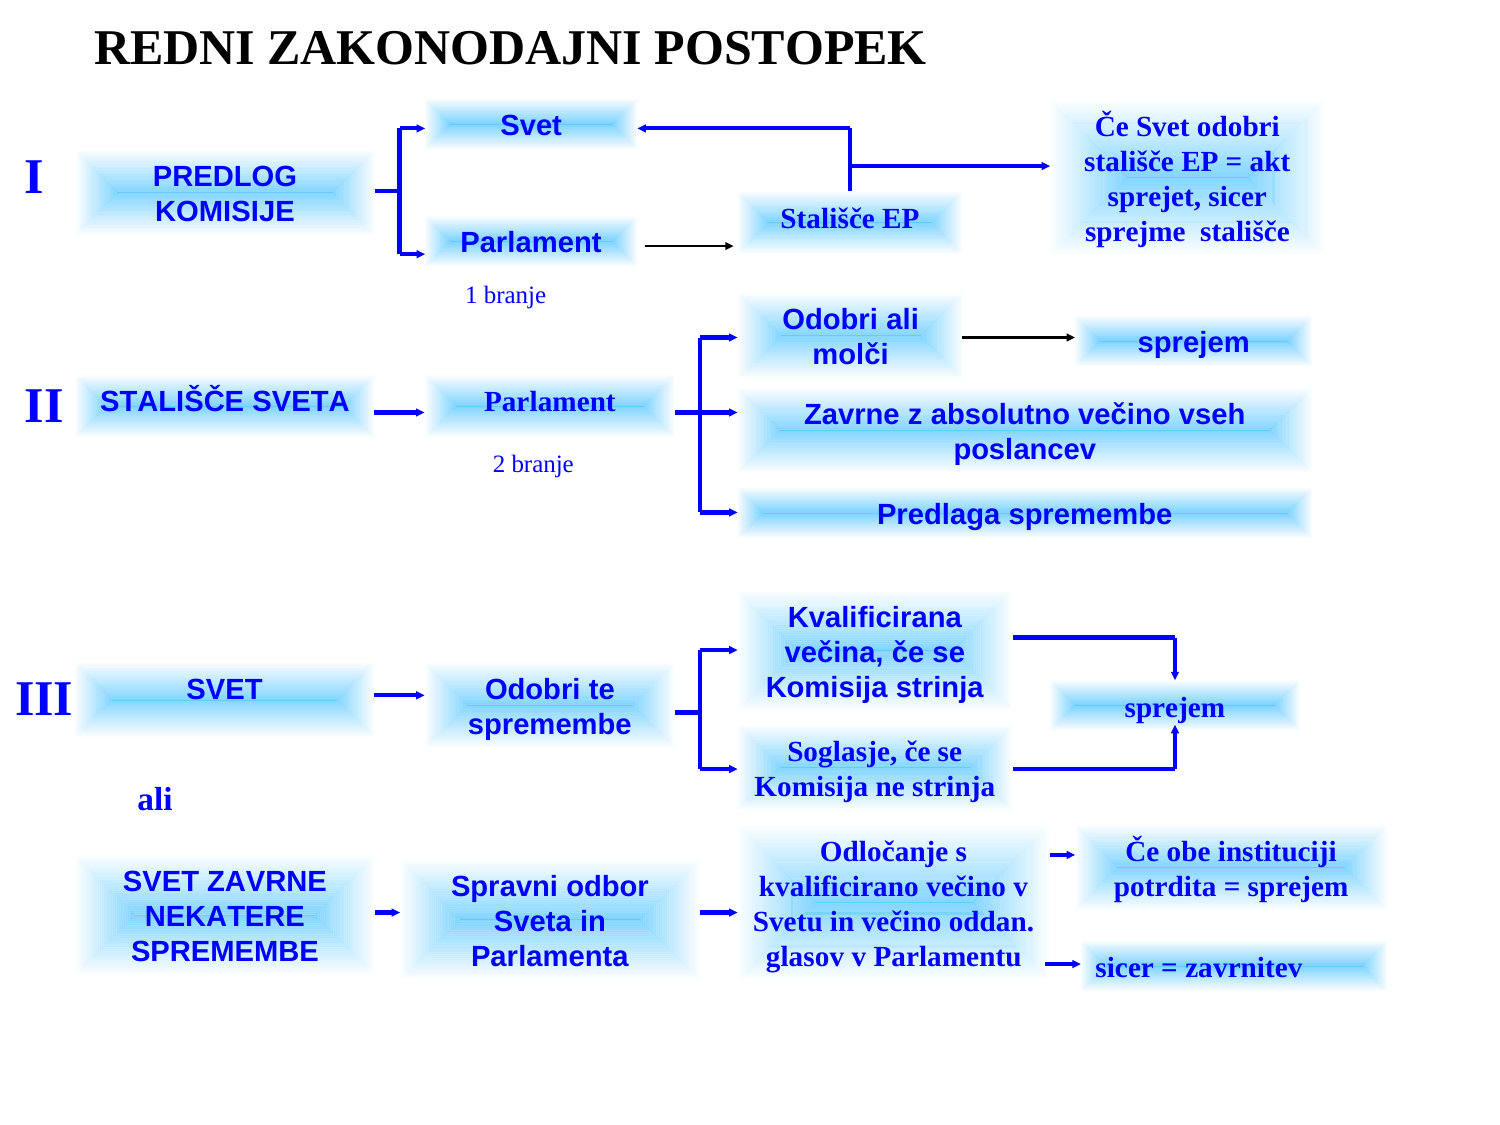

REDNI ZAKONODAJNI POSTOPEK
| Svet |
| --- |
| Če Svet odobri stališče EP = akt sprejet, sicer sprejme stališče |
| --- |
I
| PREDLOG KOMISIJE |
| --- |
| Stališče EP |
| --- |
| Parlament |
| --- |
1 branje
| Odobri ali molči |
| --- |
| sprejem |
| --- |
II
| STALIŠČE SVETA |
| --- |
| Parlament |
| --- |
| Zavrne z absolutno večino vseh poslancev |
| --- |
2 branje
| Predlaga spremembe |
| --- |
| Kvalificirana večina, če se Komisija strinja |
| --- |
III
| SVET |
| --- |
| Odobri te spremembe |
| --- |
| sprejem |
| --- |
| Soglasje, če se Komisija ne strinja |
| --- |
ali
| Odločanje s kvalificirano večino v Svetu in večino oddan. glasov v Parlamentu |
| --- |
| Če obe instituciji potrdita = sprejem |
| --- |
| SVET ZAVRNE NEKATERE SPREMEMBE |
| --- |
| Spravni odbor Sveta in Parlamenta |
| --- |
| sicer = zavrnitev |
| --- |